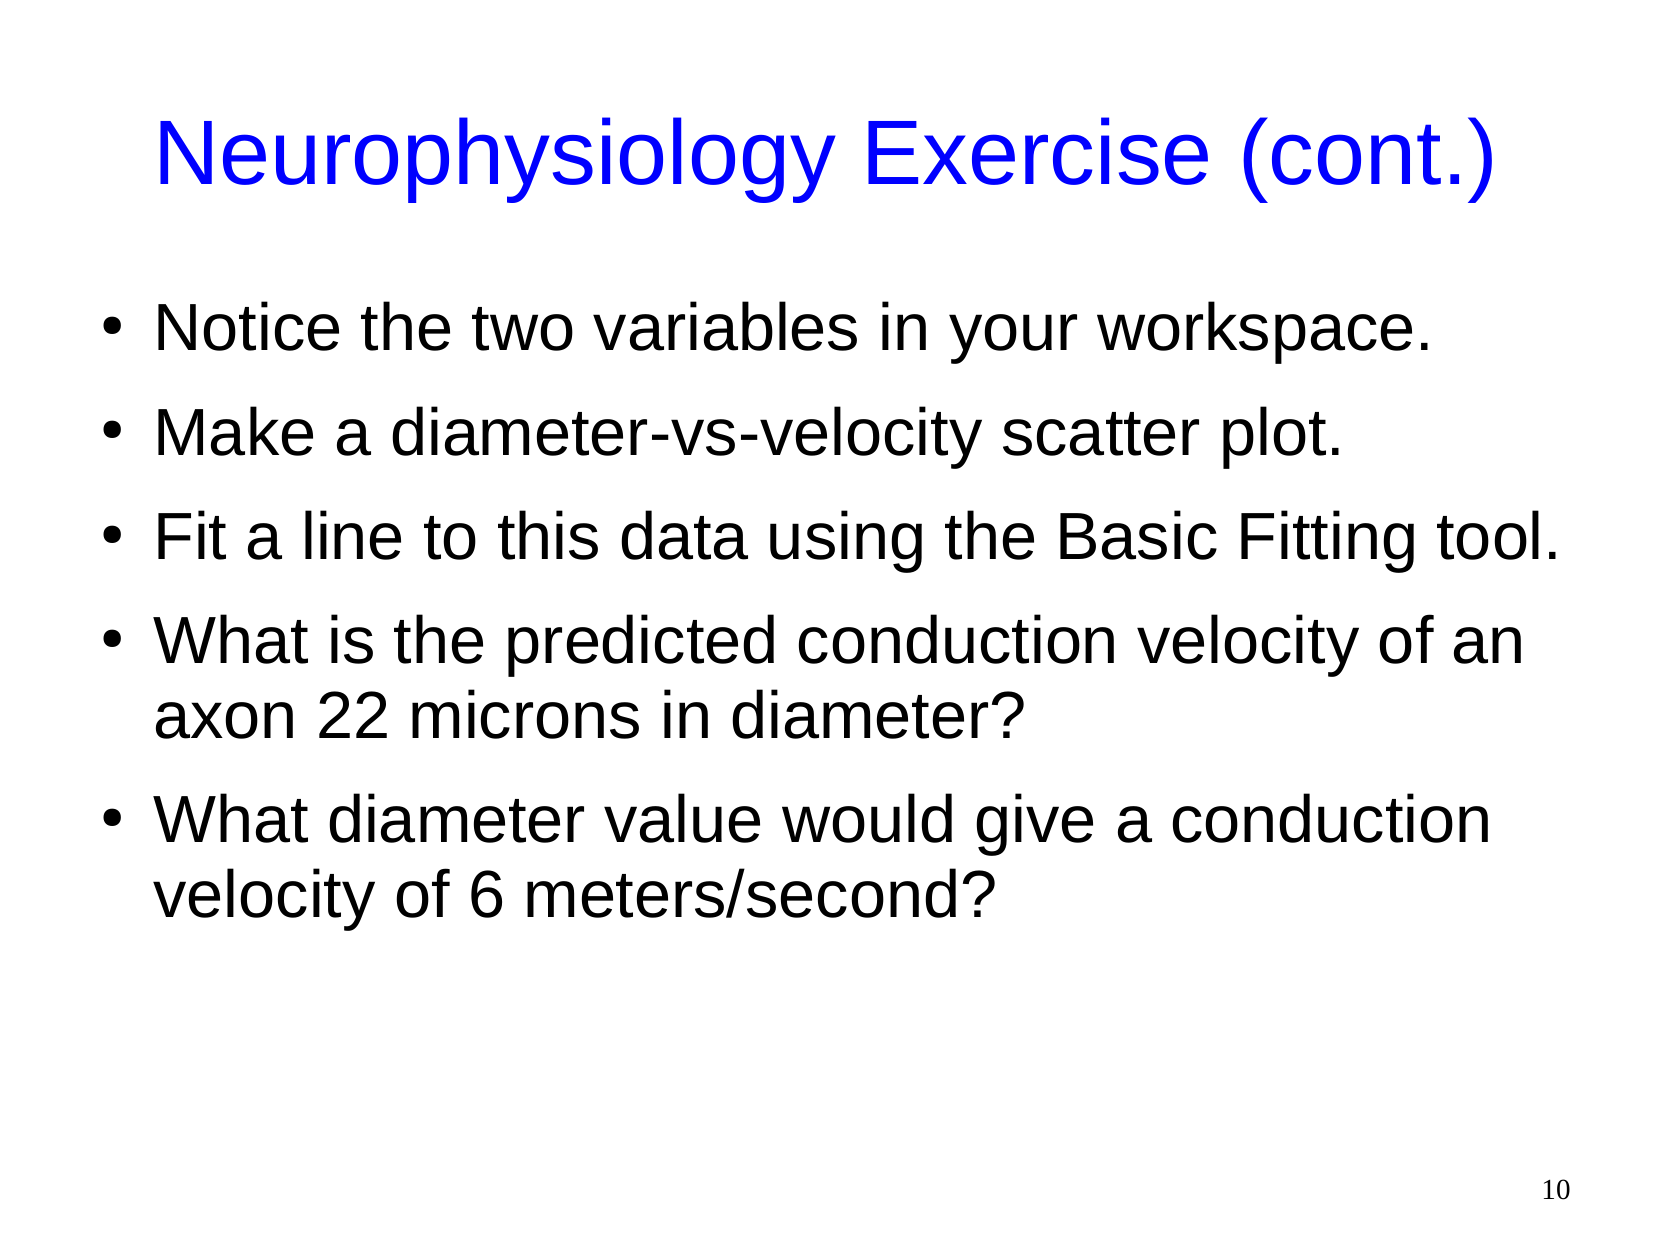

# Neurophysiology Exercise (cont.)
Notice the two variables in your workspace.
Make a diameter-vs-velocity scatter plot.
Fit a line to this data using the Basic Fitting tool.
What is the predicted conduction velocity of an axon 22 microns in diameter?
What diameter value would give a conduction velocity of 6 meters/second?
10